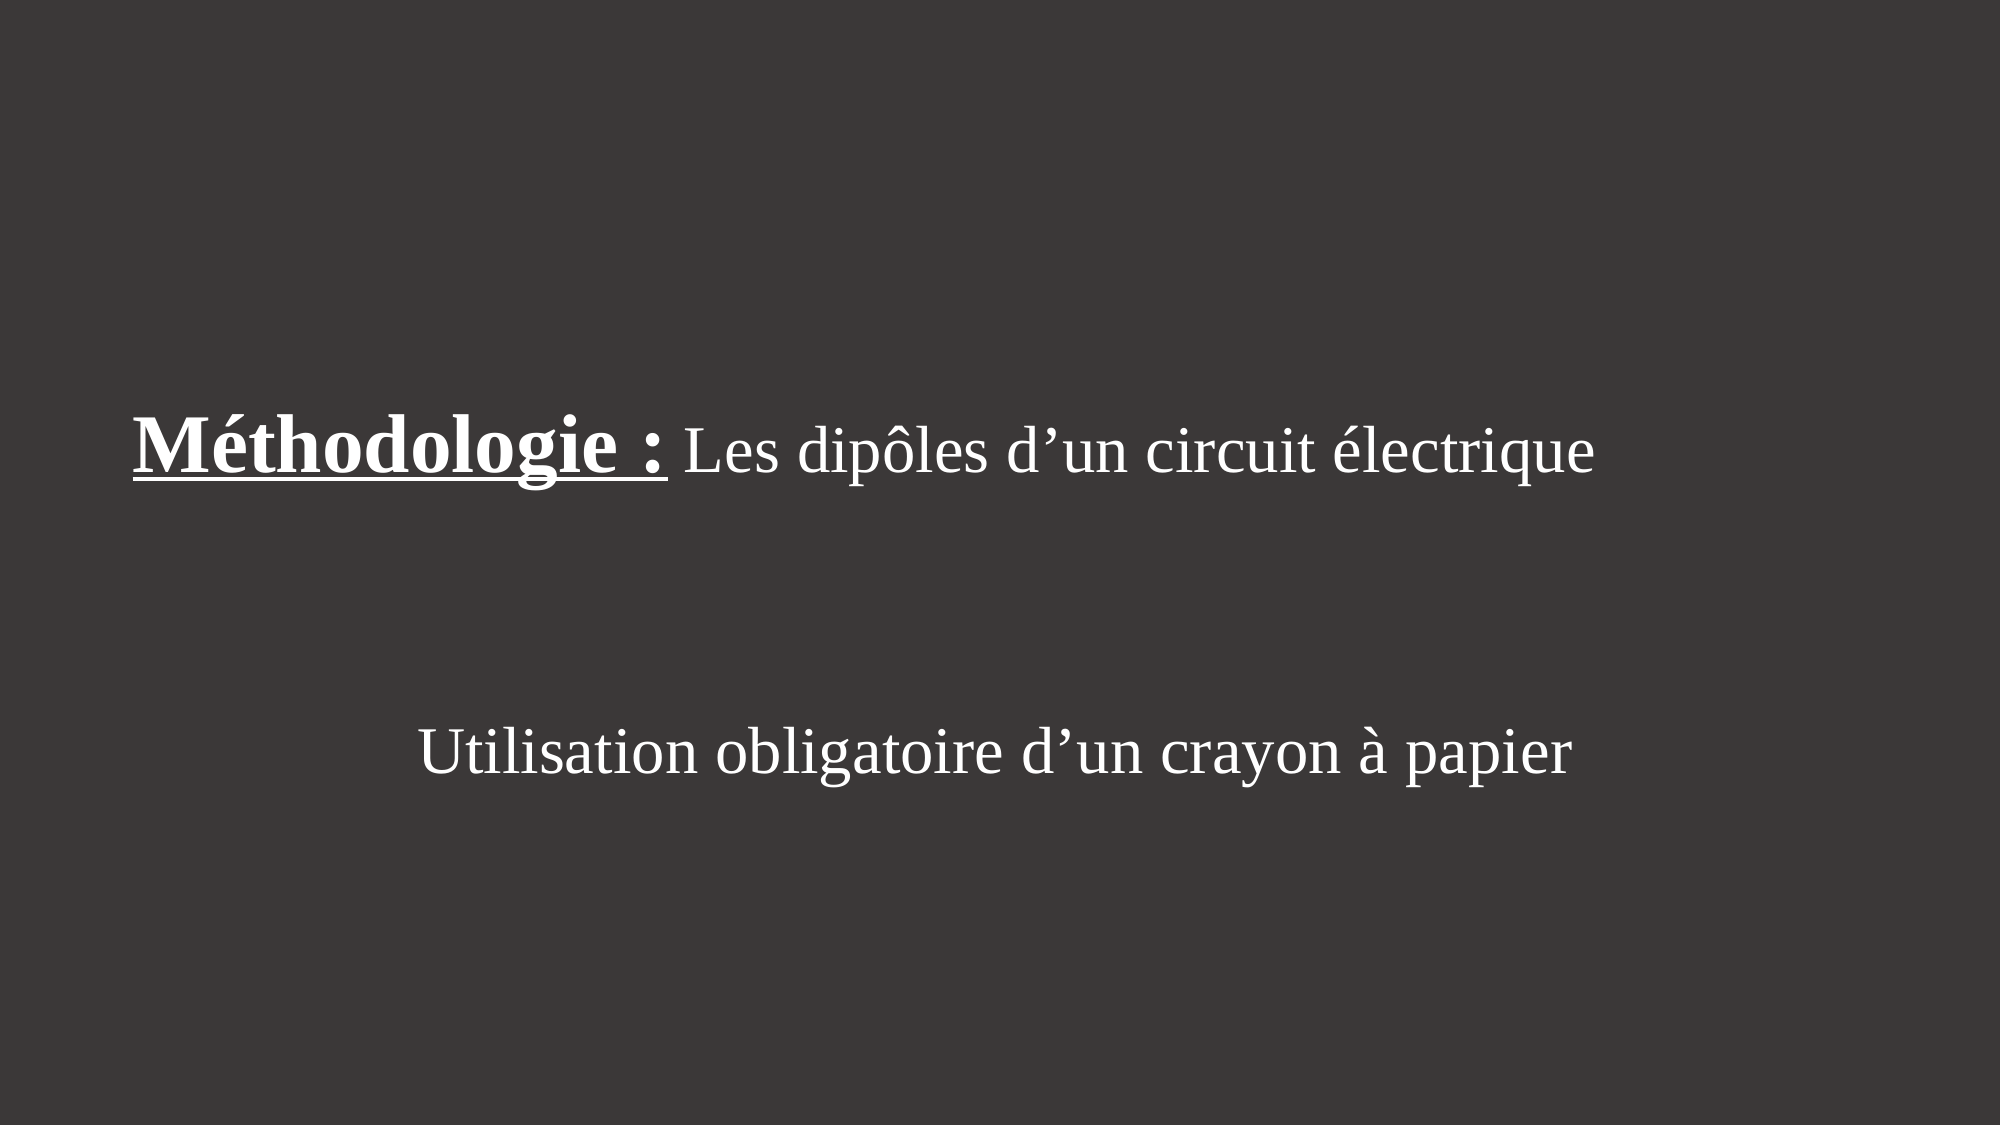

Méthodologie : Les dipôles d’un circuit électrique
Utilisation obligatoire d’un crayon à papier